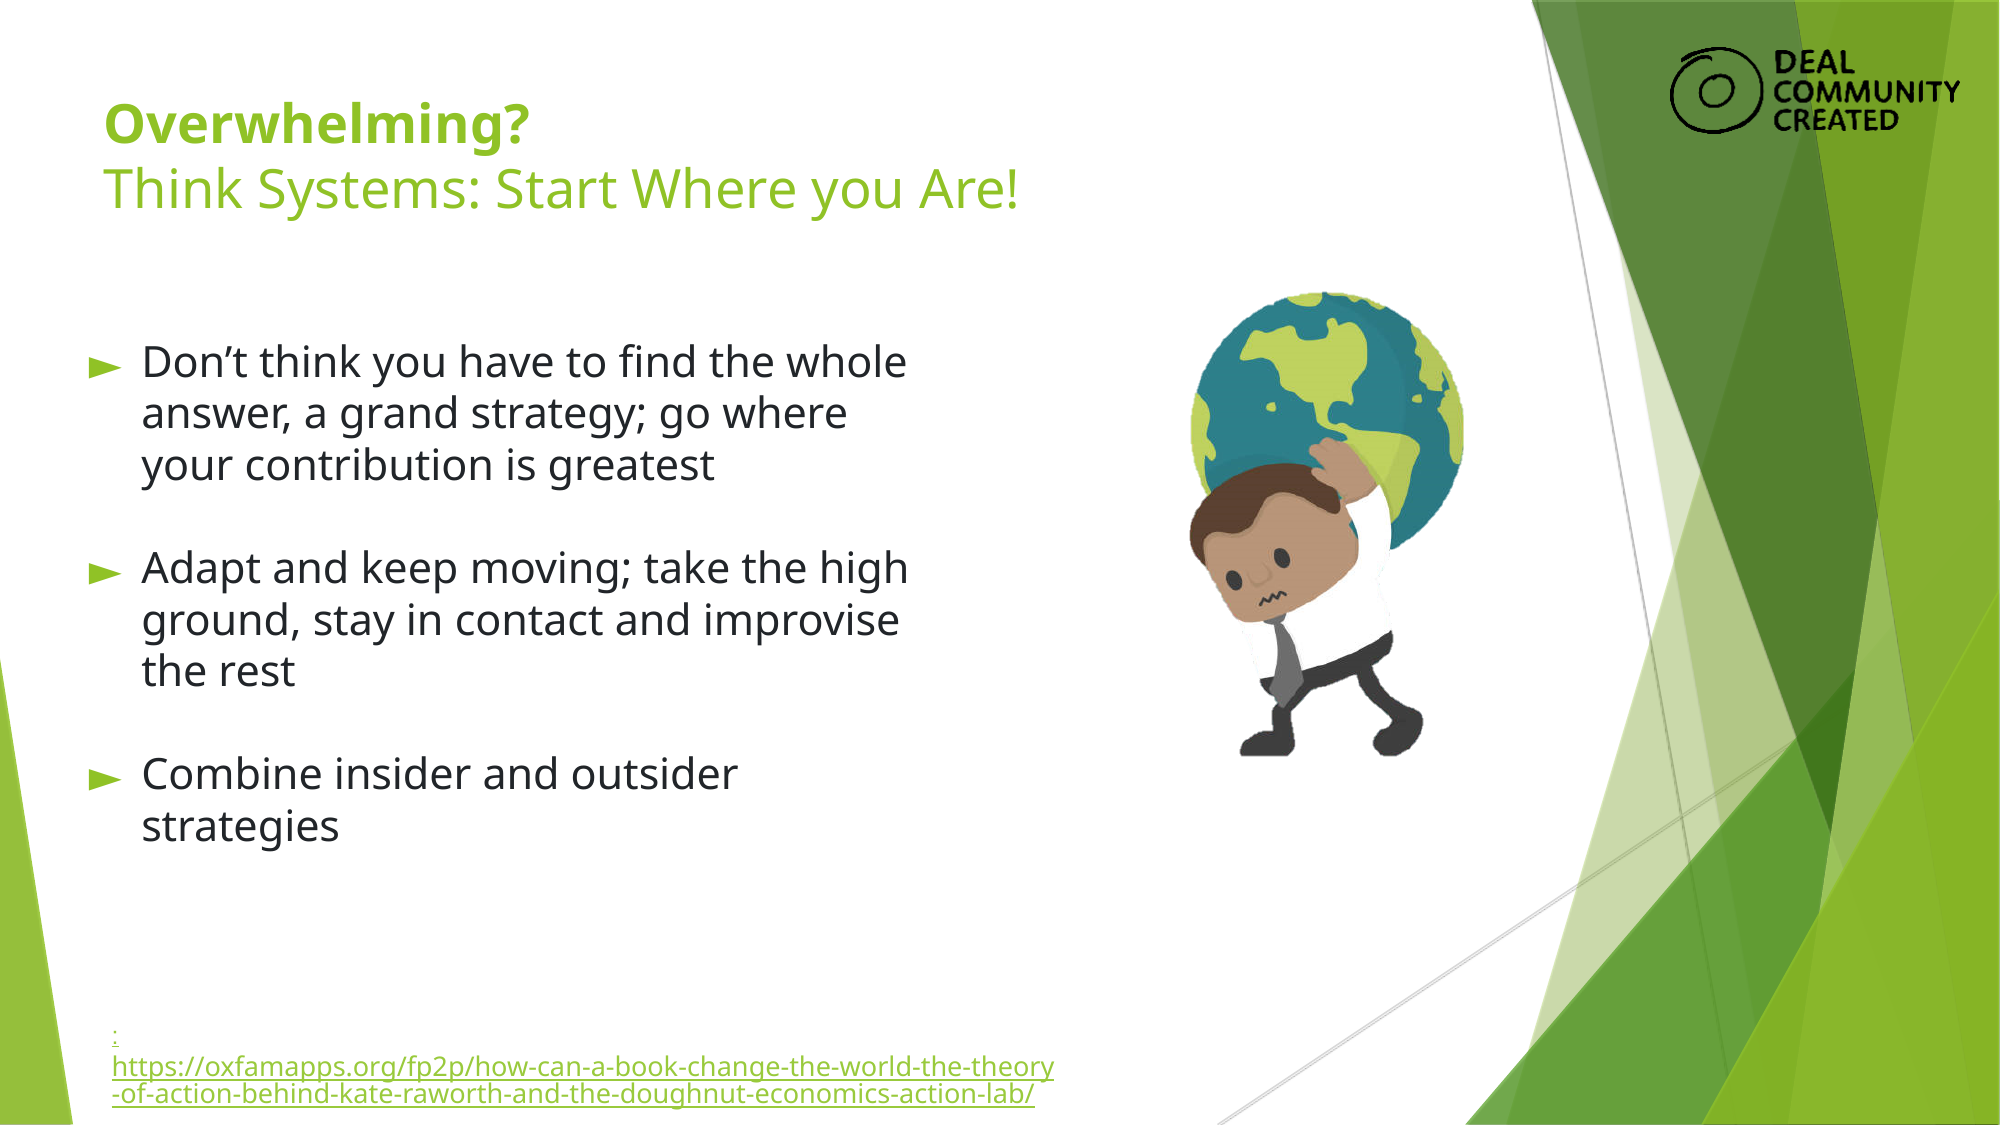

Overwhelming?
Think Systems: Start Where you Are!
Don’t think you have to find the whole answer, a grand strategy; go where your contribution is greatest
Adapt and keep moving; take the high ground, stay in contact and improvise the rest
Combine insider and outsider strategies
:https://oxfamapps.org/fp2p/how-can-a-book-change-the-world-the-theory-of-action-behind-kate-raworth-and-the-doughnut-economics-action-lab/